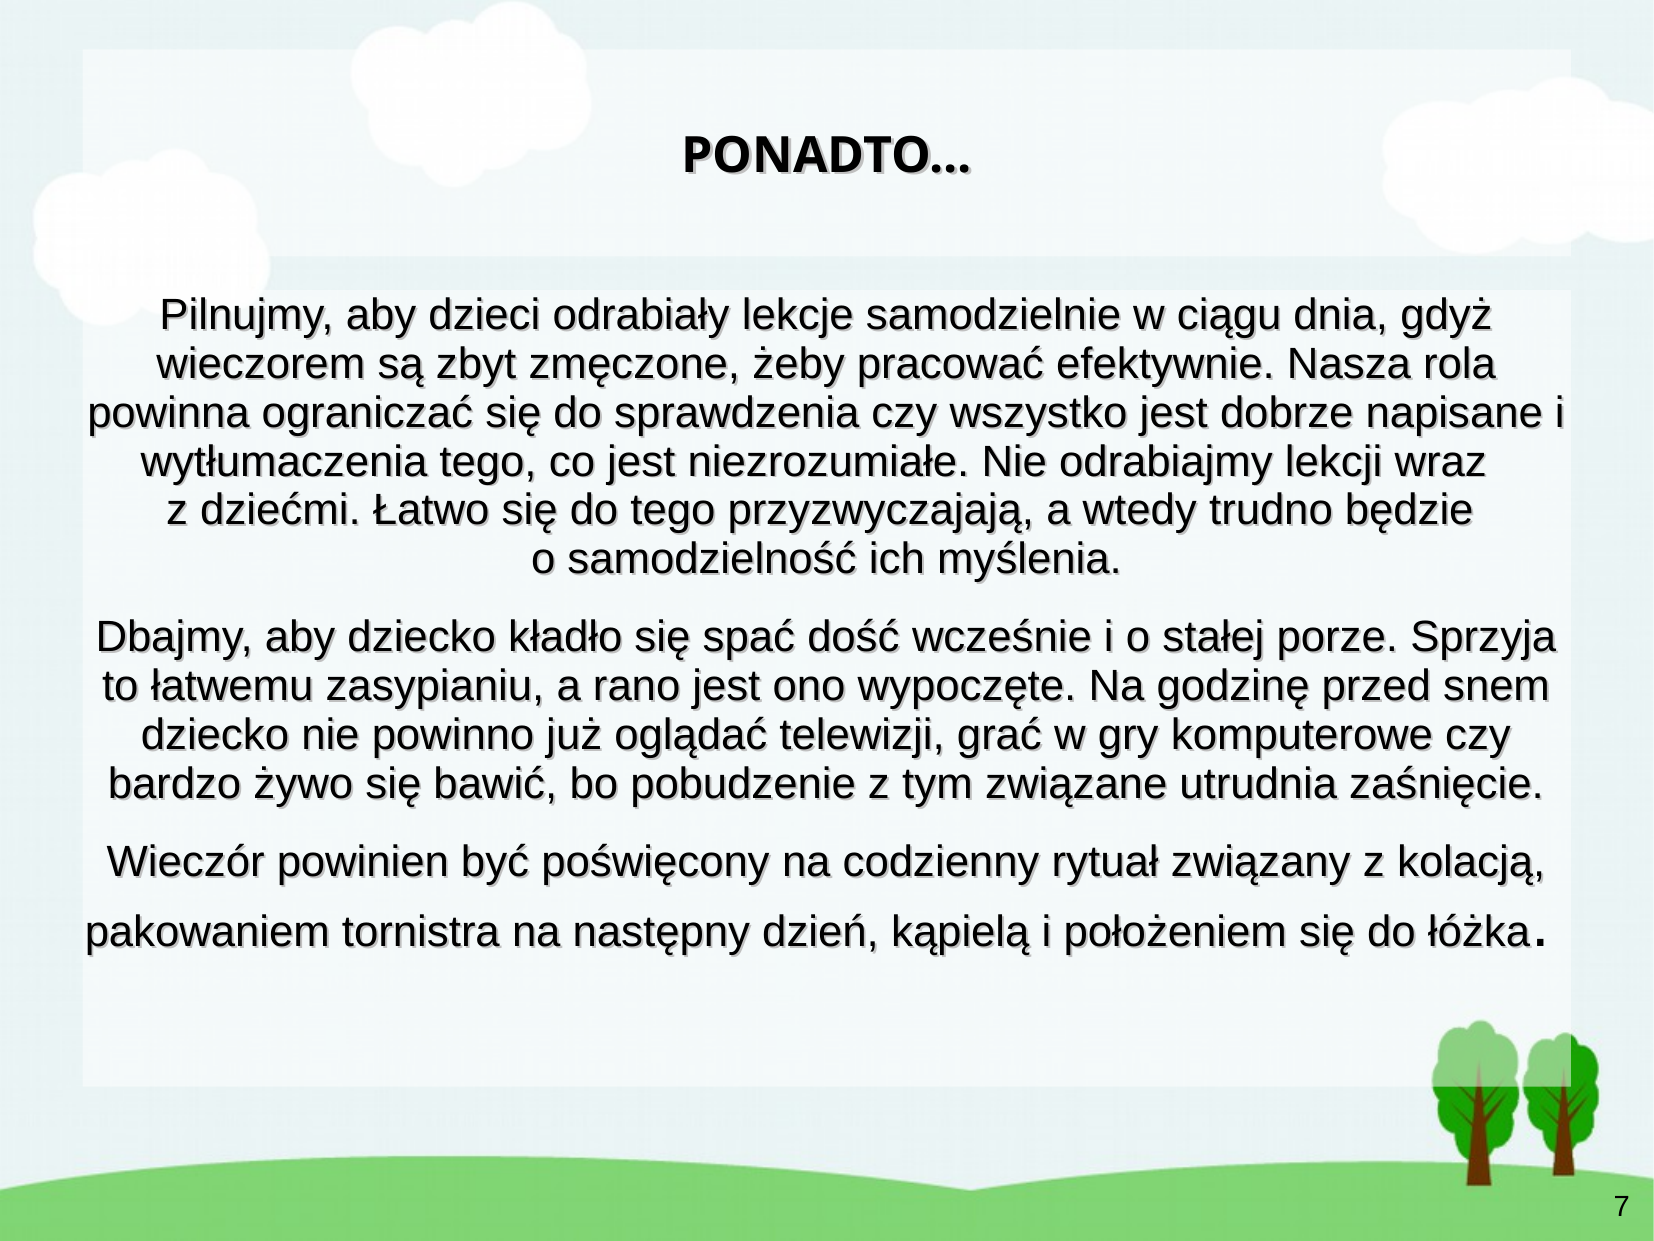

# PONADTO...
Pilnujmy, aby dzieci odrabiały lekcje samodzielnie w ciągu dnia, gdyż wieczorem są zbyt zmęczone, żeby pracować efektywnie. Nasza rola powinna ograniczać się do sprawdzenia czy wszystko jest dobrze napisane i wytłumaczenia tego, co jest niezrozumiałe. Nie odrabiajmy lekcji wraz 
z dziećmi. Łatwo się do tego przyzwyczajają, a wtedy trudno będzie
o samodzielność ich myślenia.
Dbajmy, aby dziecko kładło się spać dość wcześnie i o stałej porze. Sprzyja to łatwemu zasypianiu, a rano jest ono wypoczęte. Na godzinę przed snem dziecko nie powinno już oglądać telewizji, grać w gry komputerowe czy bardzo żywo się bawić, bo pobudzenie z tym związane utrudnia zaśnięcie.
Wieczór powinien być poświęcony na codzienny rytuał związany z kolacją, pakowaniem tornistra na następny dzień, kąpielą i położeniem się do łóżka.
7